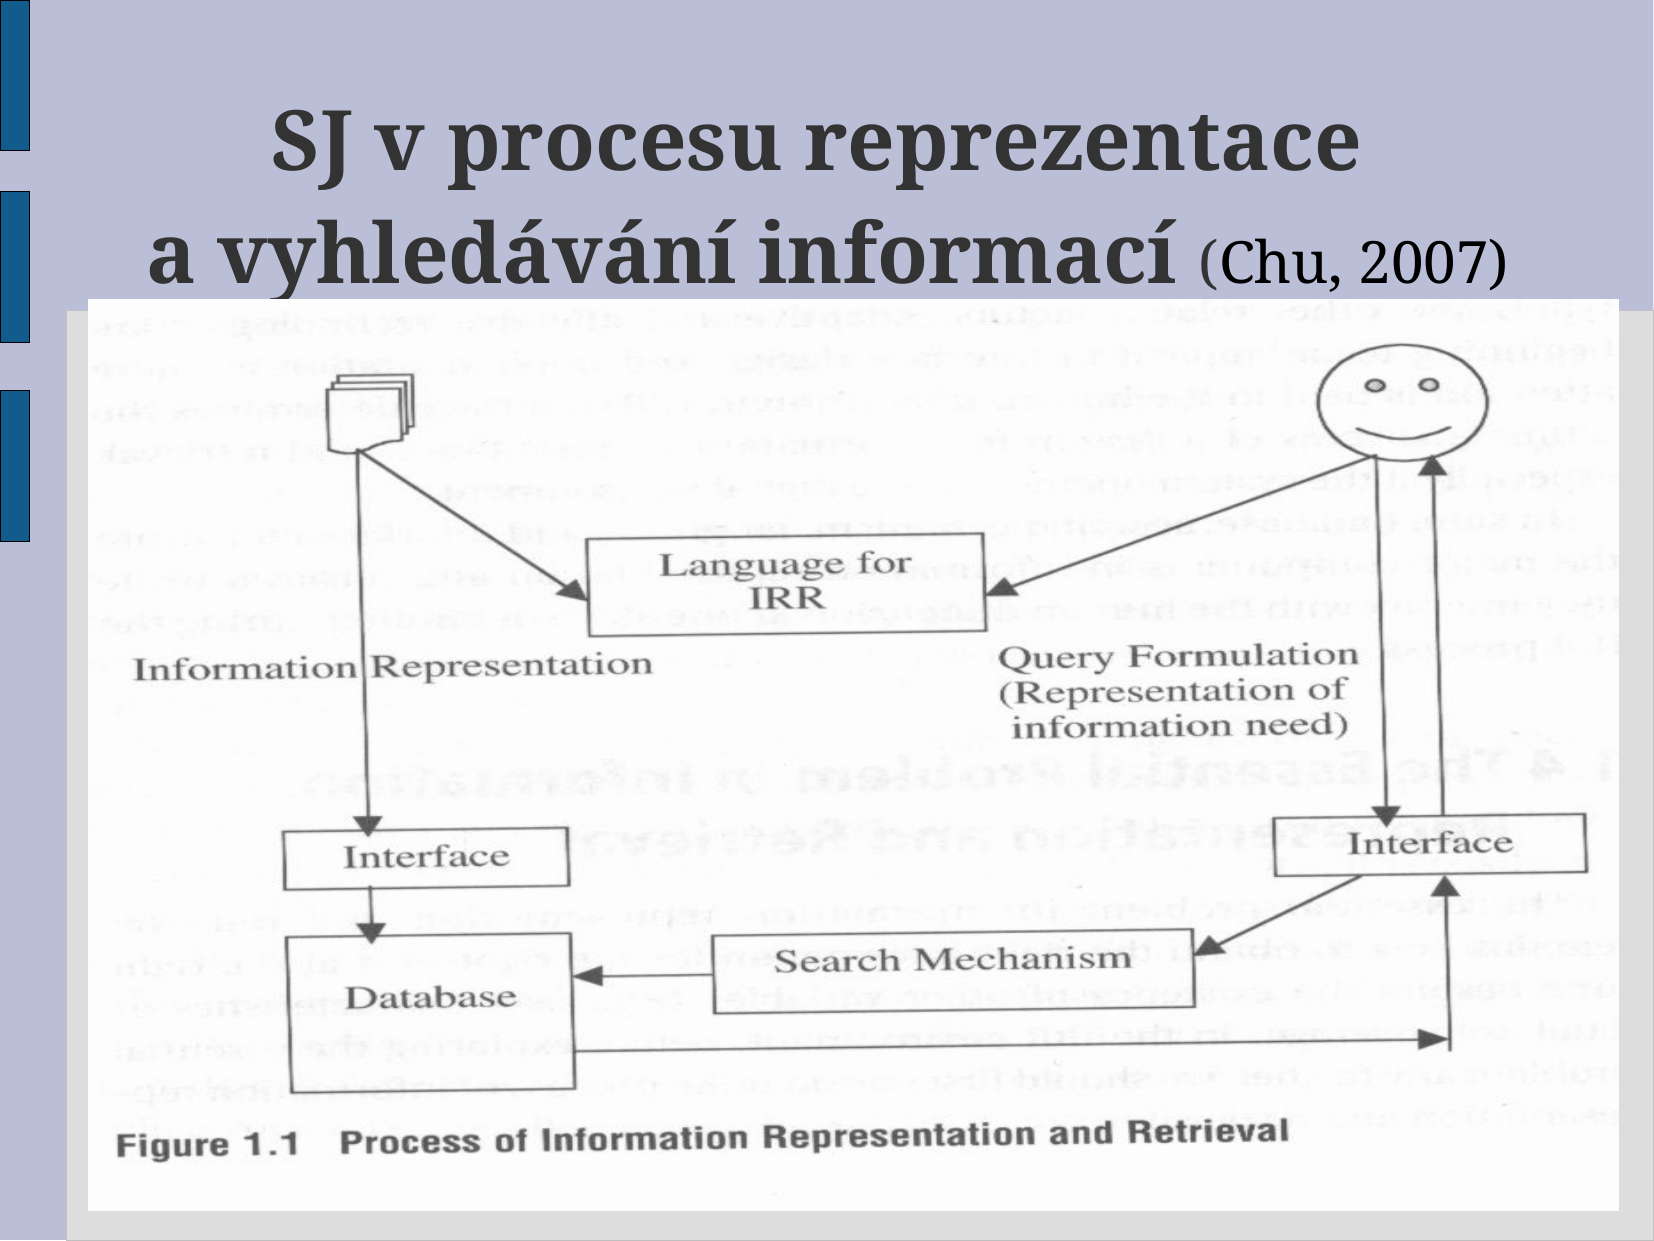

# SJ v procesu reprezentace a vyhledávání informací (Chu, 2007)